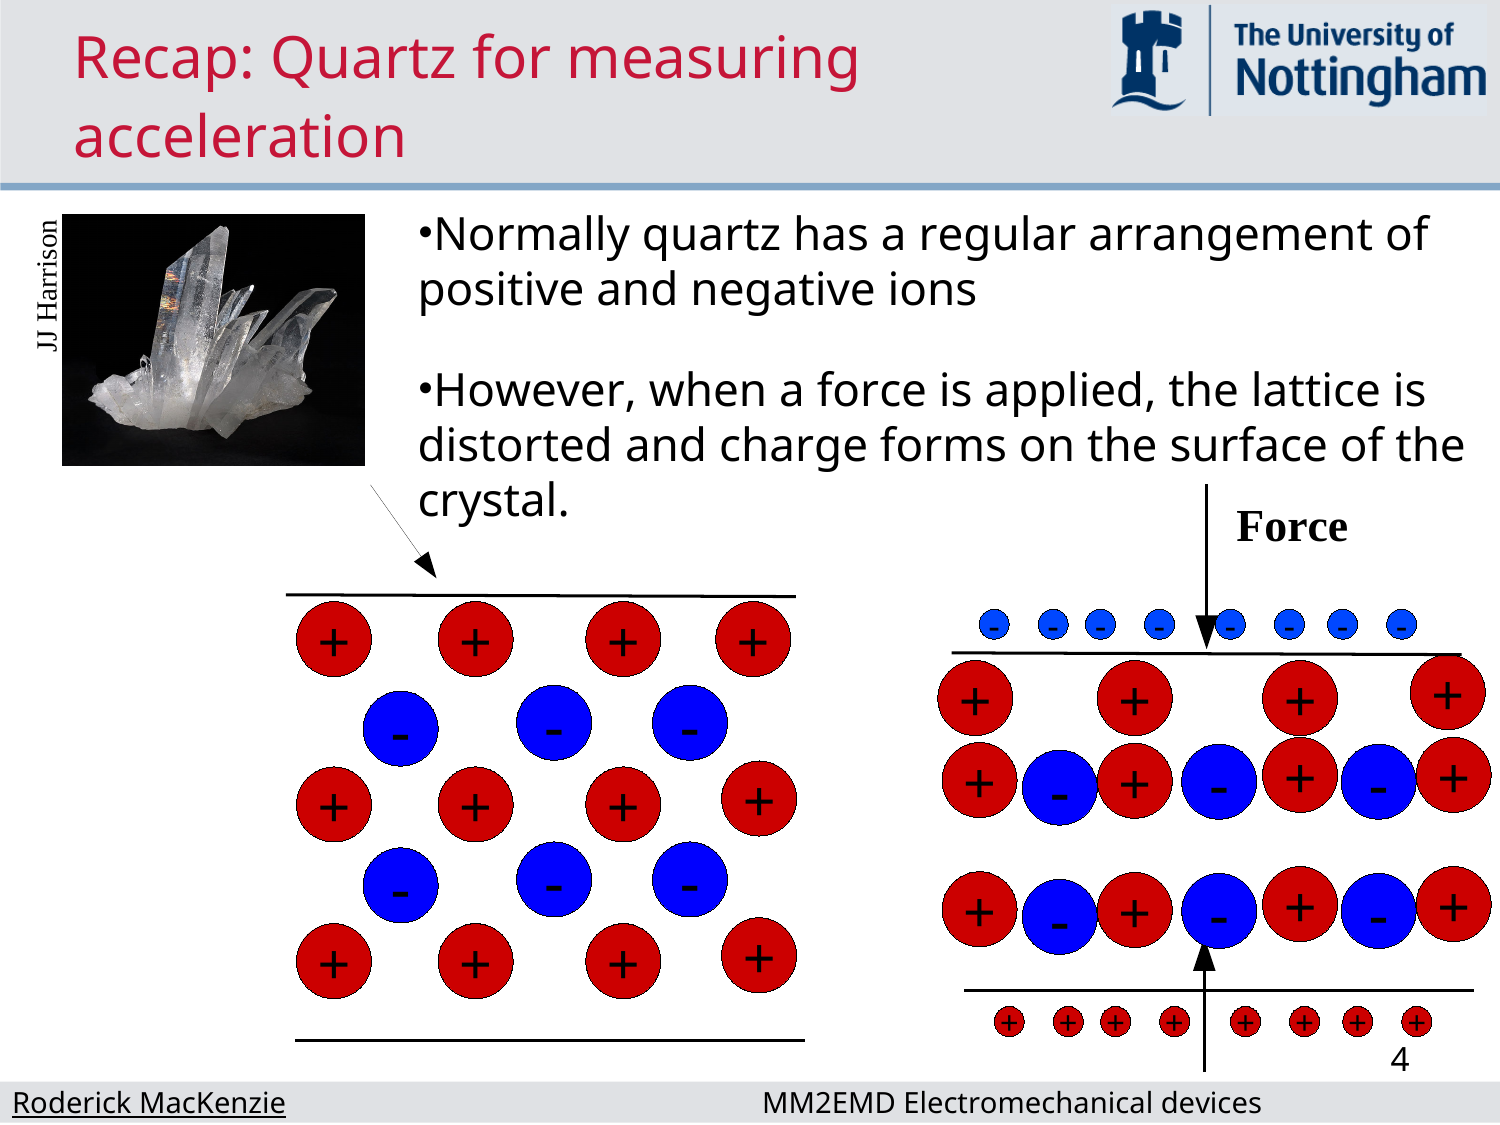

# Recap: Quartz for measuring acceleration
JJ Harrison
Normally quartz has a regular arrangement of positive and negative ions
However, when a force is applied, the lattice is distorted and charge forms on the surface of the crystal.
Force
+
+
+
+
-
-
-
-
-
-
-
-
+
+
+
+
-
-
-
+
+
+
+
-
-
-
+
+
+
+
-
-
-
+
+
+
+
-
-
-
+
+
+
+
+
+
+
+
+
+
+
+